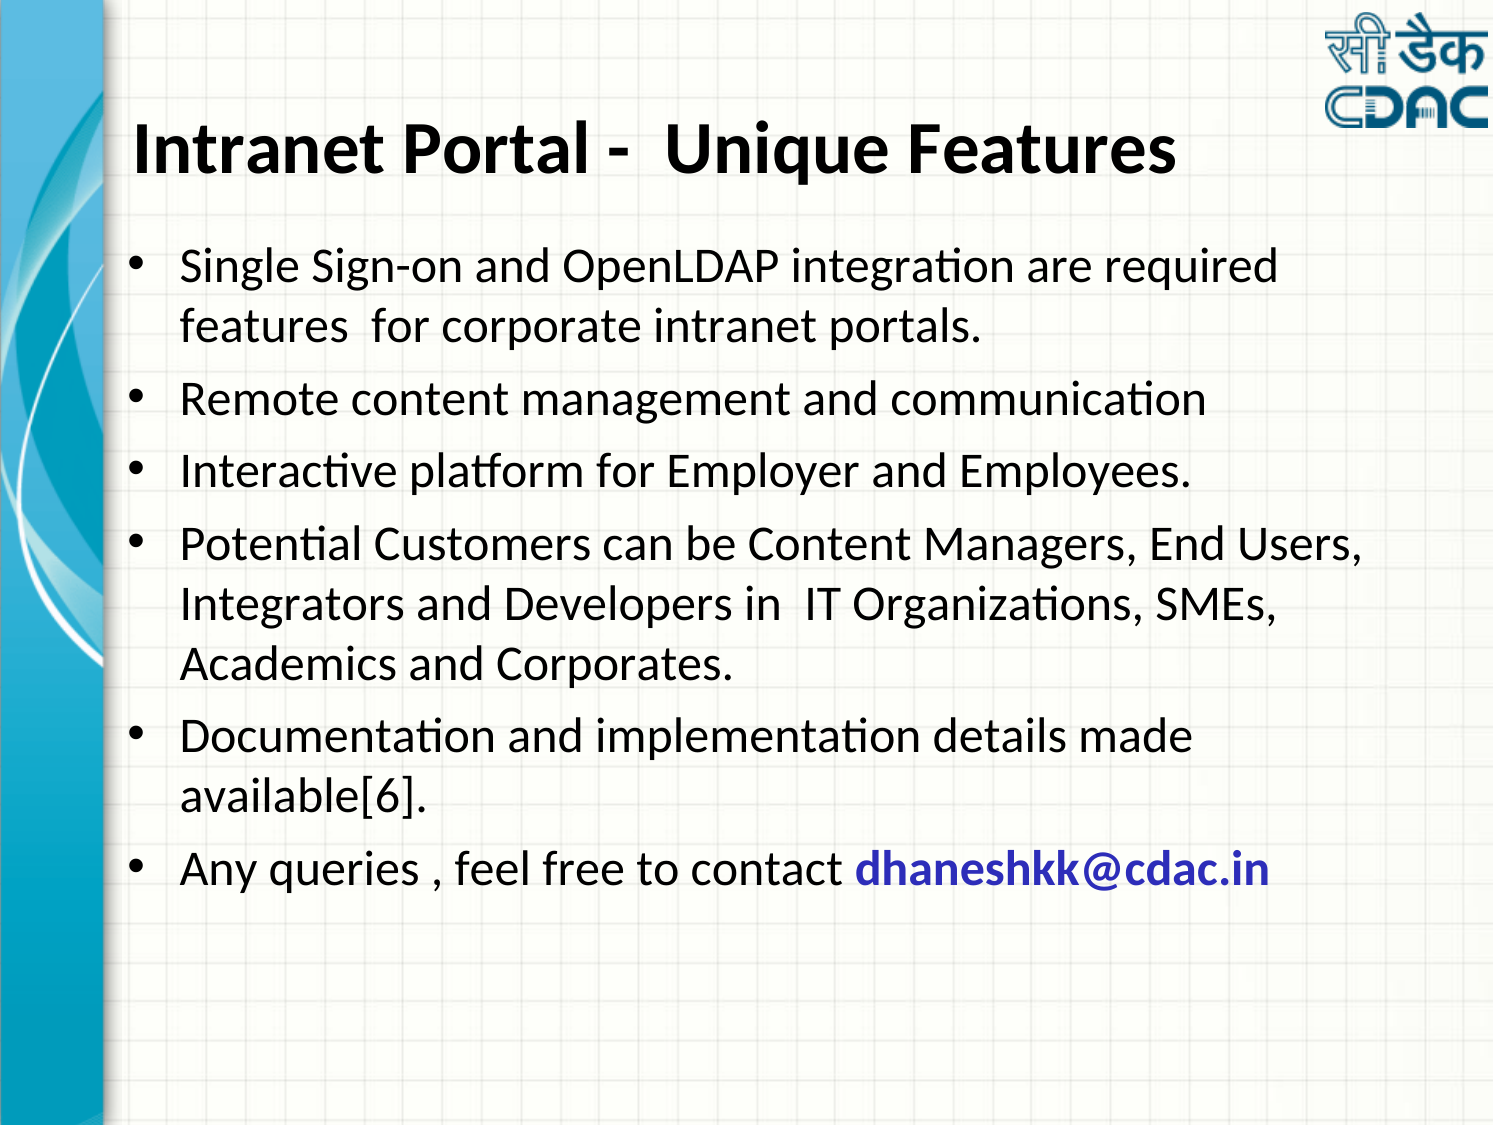

Intranet Portal - Unique Features
Single Sign-on and OpenLDAP integration are required features for corporate intranet portals.
Remote content management and communication
Interactive platform for Employer and Employees.
Potential Customers can be Content Managers, End Users, Integrators and Developers in IT Organizations, SMEs, Academics and Corporates.
Documentation and implementation details made available[6].
Any queries , feel free to contact dhaneshkk@cdac.in